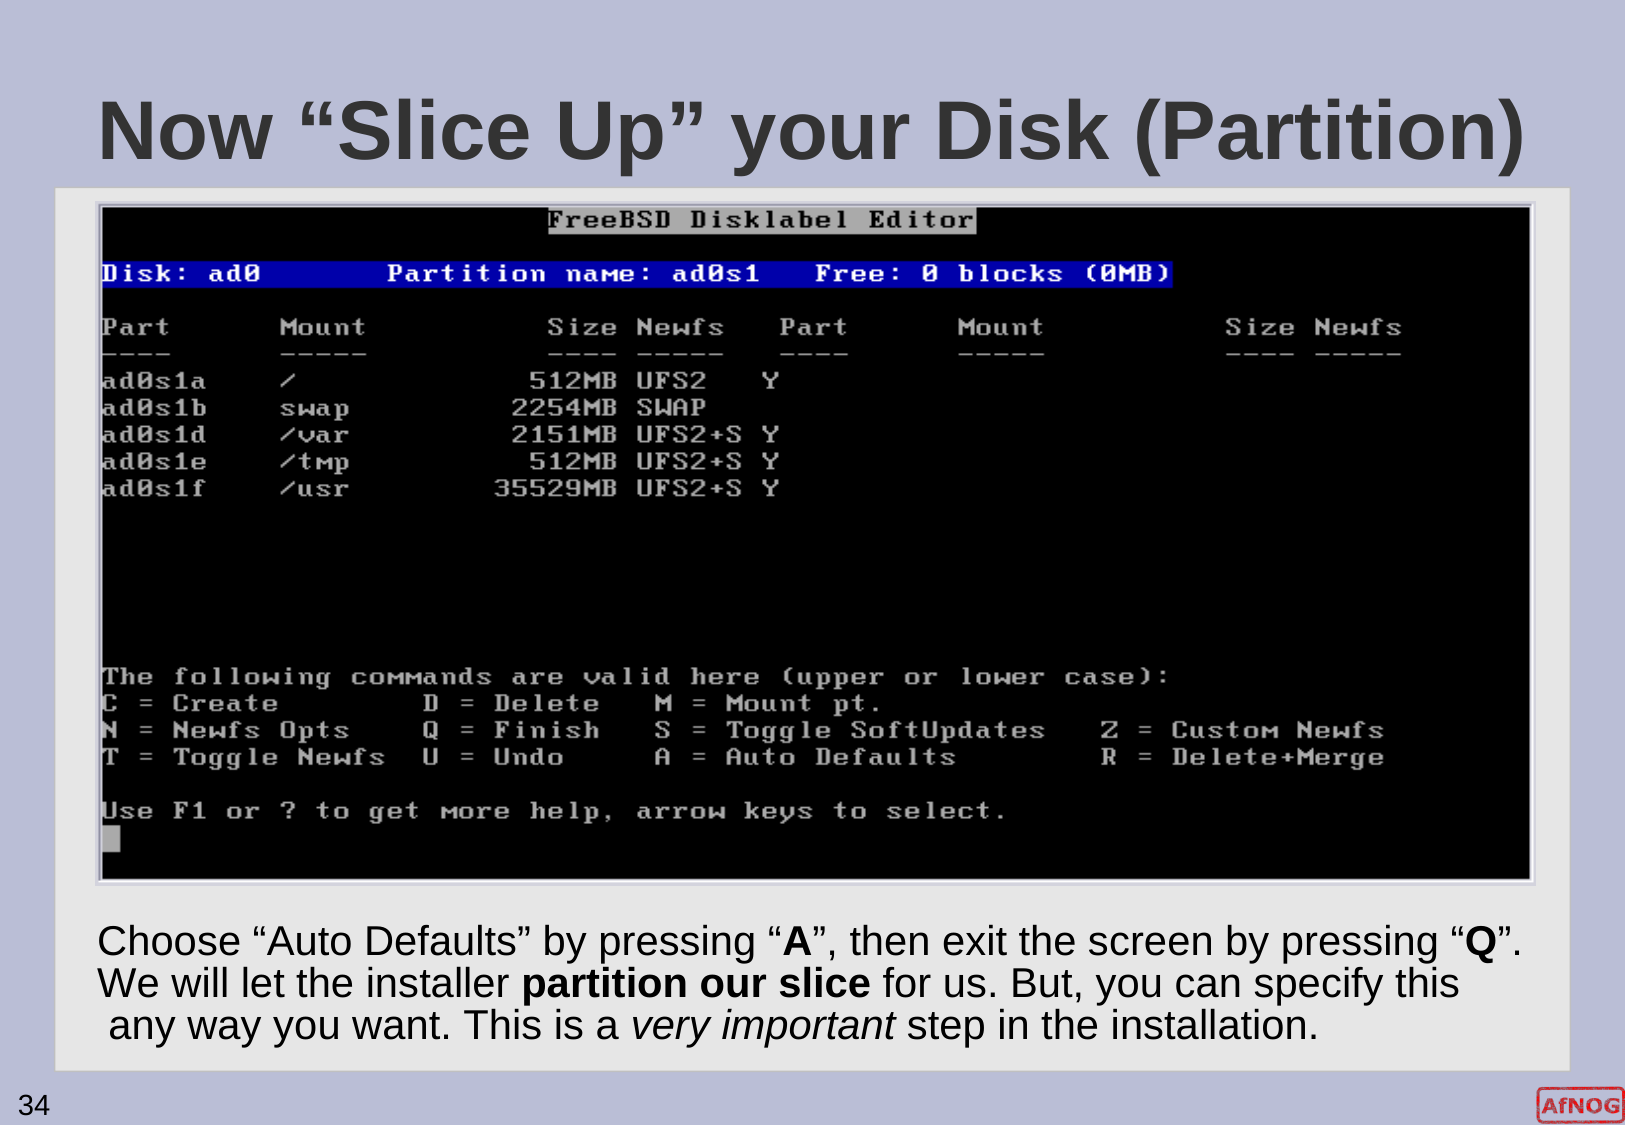

# Now “Slice Up” your Disk (Partition)
 Choose “Auto Defaults” by pressing “A”, then exit the screen by pressing “Q”.
 We will let the installer partition our slice for us. But, you can specify this
 any way you want. This is a very important step in the installation.